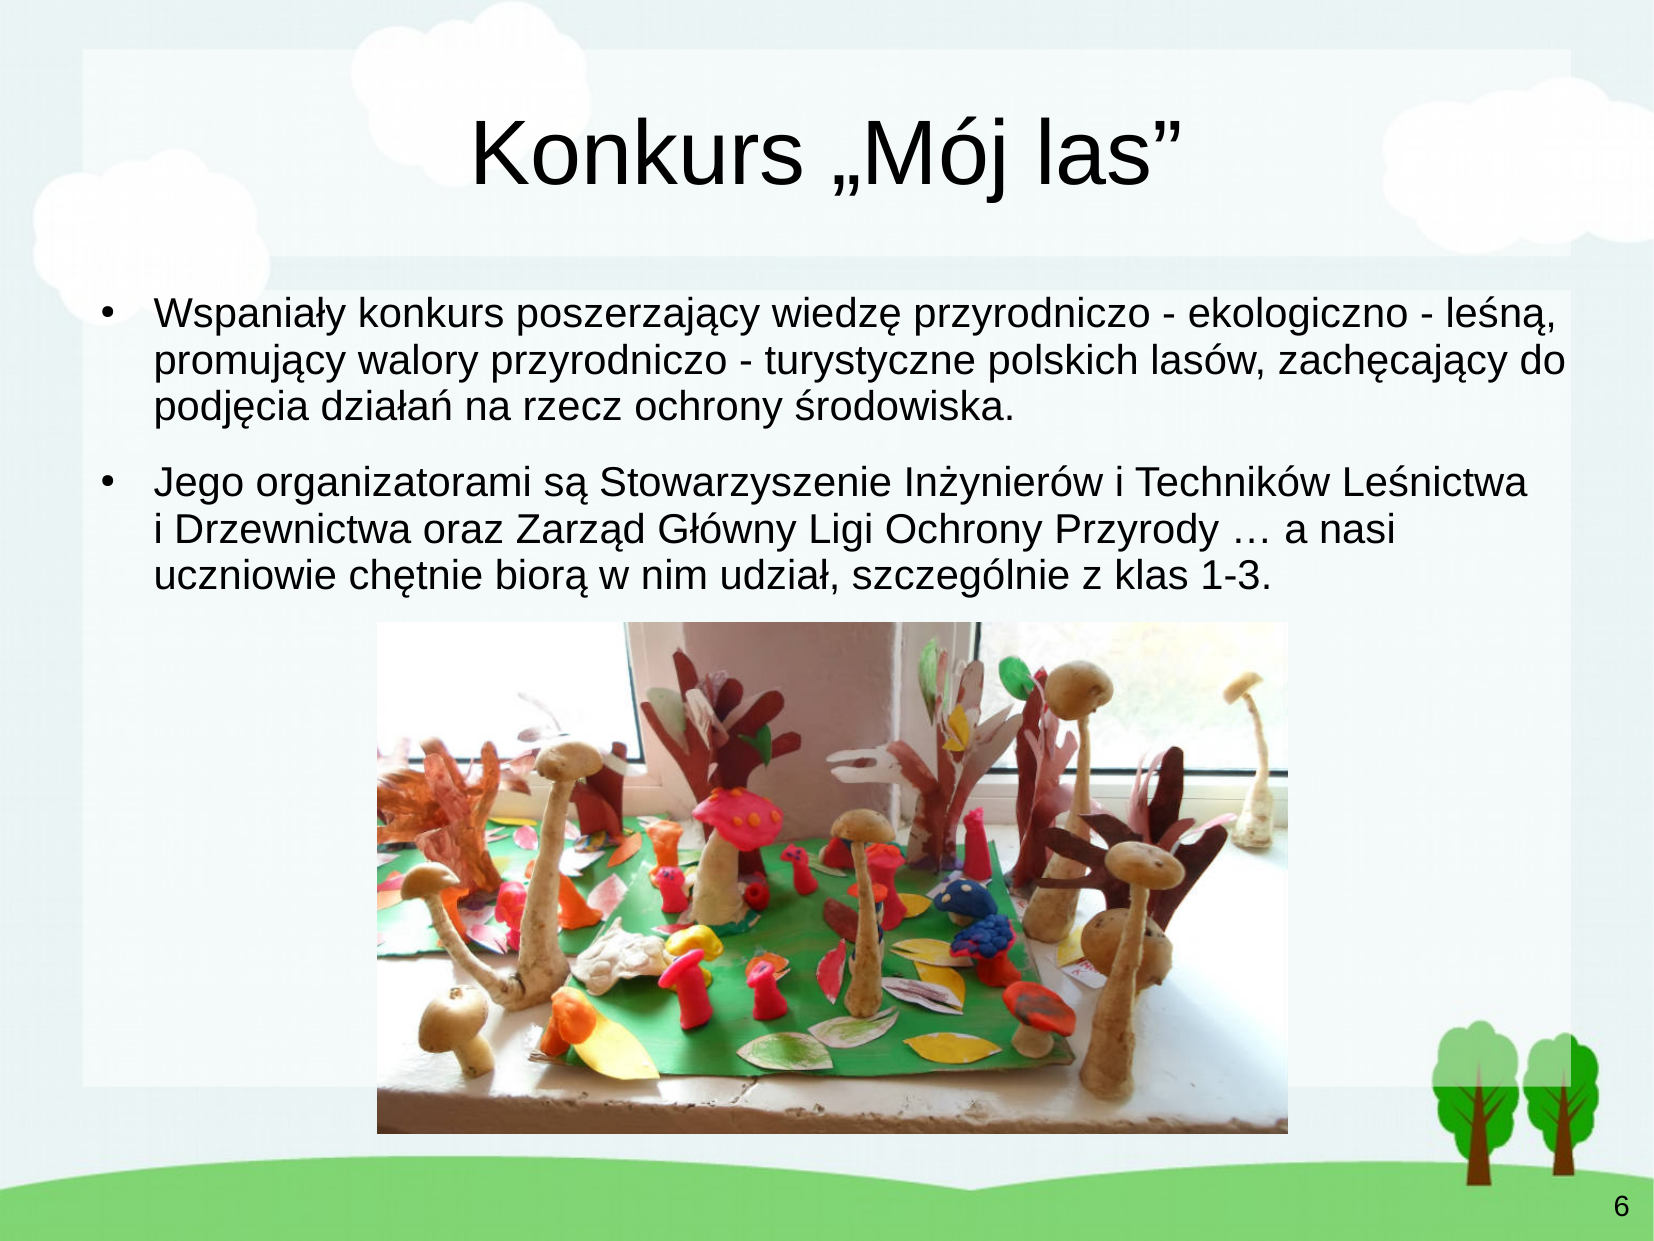

# Konkurs „Mój las”
Wspaniały konkurs poszerzający wiedzę przyrodniczo - ekologiczno - leśną, promujący walory przyrodniczo - turystyczne polskich lasów, zachęcający do podjęcia działań na rzecz ochrony środowiska.
Jego organizatorami są Stowarzyszenie Inżynierów i Techników Leśnictwa
i Drzewnictwa oraz Zarząd Główny Ligi Ochrony Przyrody … a nasi uczniowie chętnie biorą w nim udział, szczególnie z klas 1-3.
6